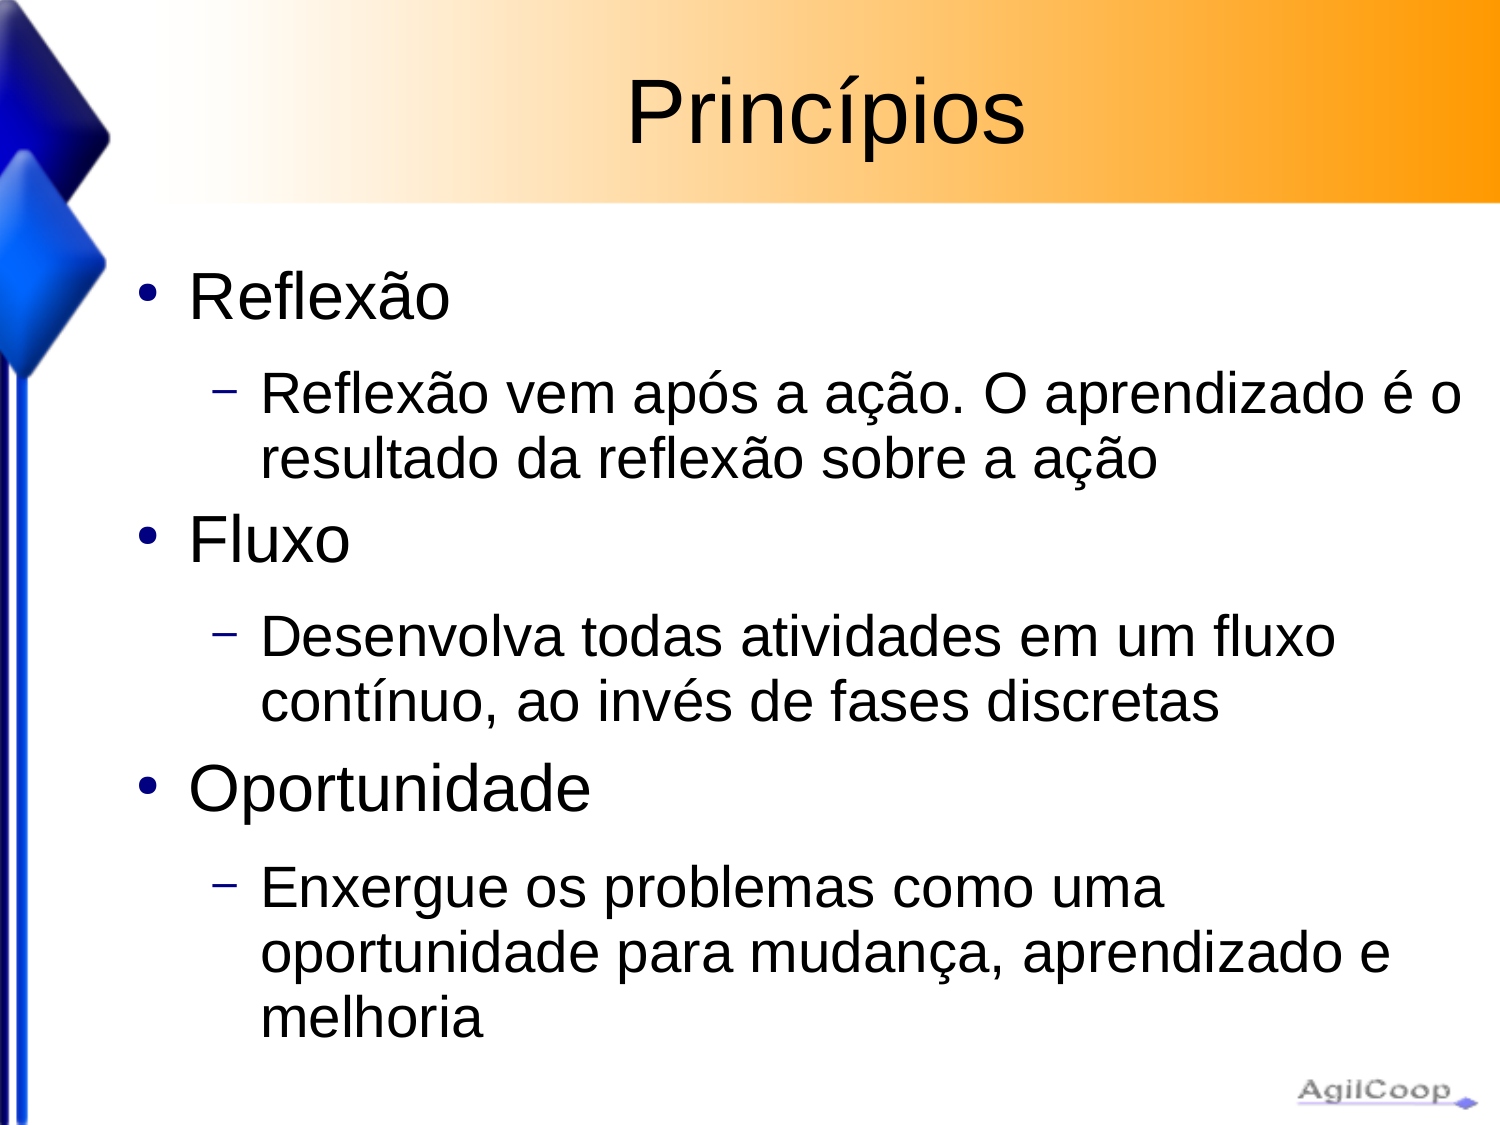

# Princípios
Reflexão
Reflexão vem após a ação. O aprendizado é o resultado da reflexão sobre a ação
Fluxo
Desenvolva todas atividades em um fluxo contínuo, ao invés de fases discretas
Oportunidade
Enxergue os problemas como uma oportunidade para mudança, aprendizado e melhoria
Copyleft AgilCoop 2007
41